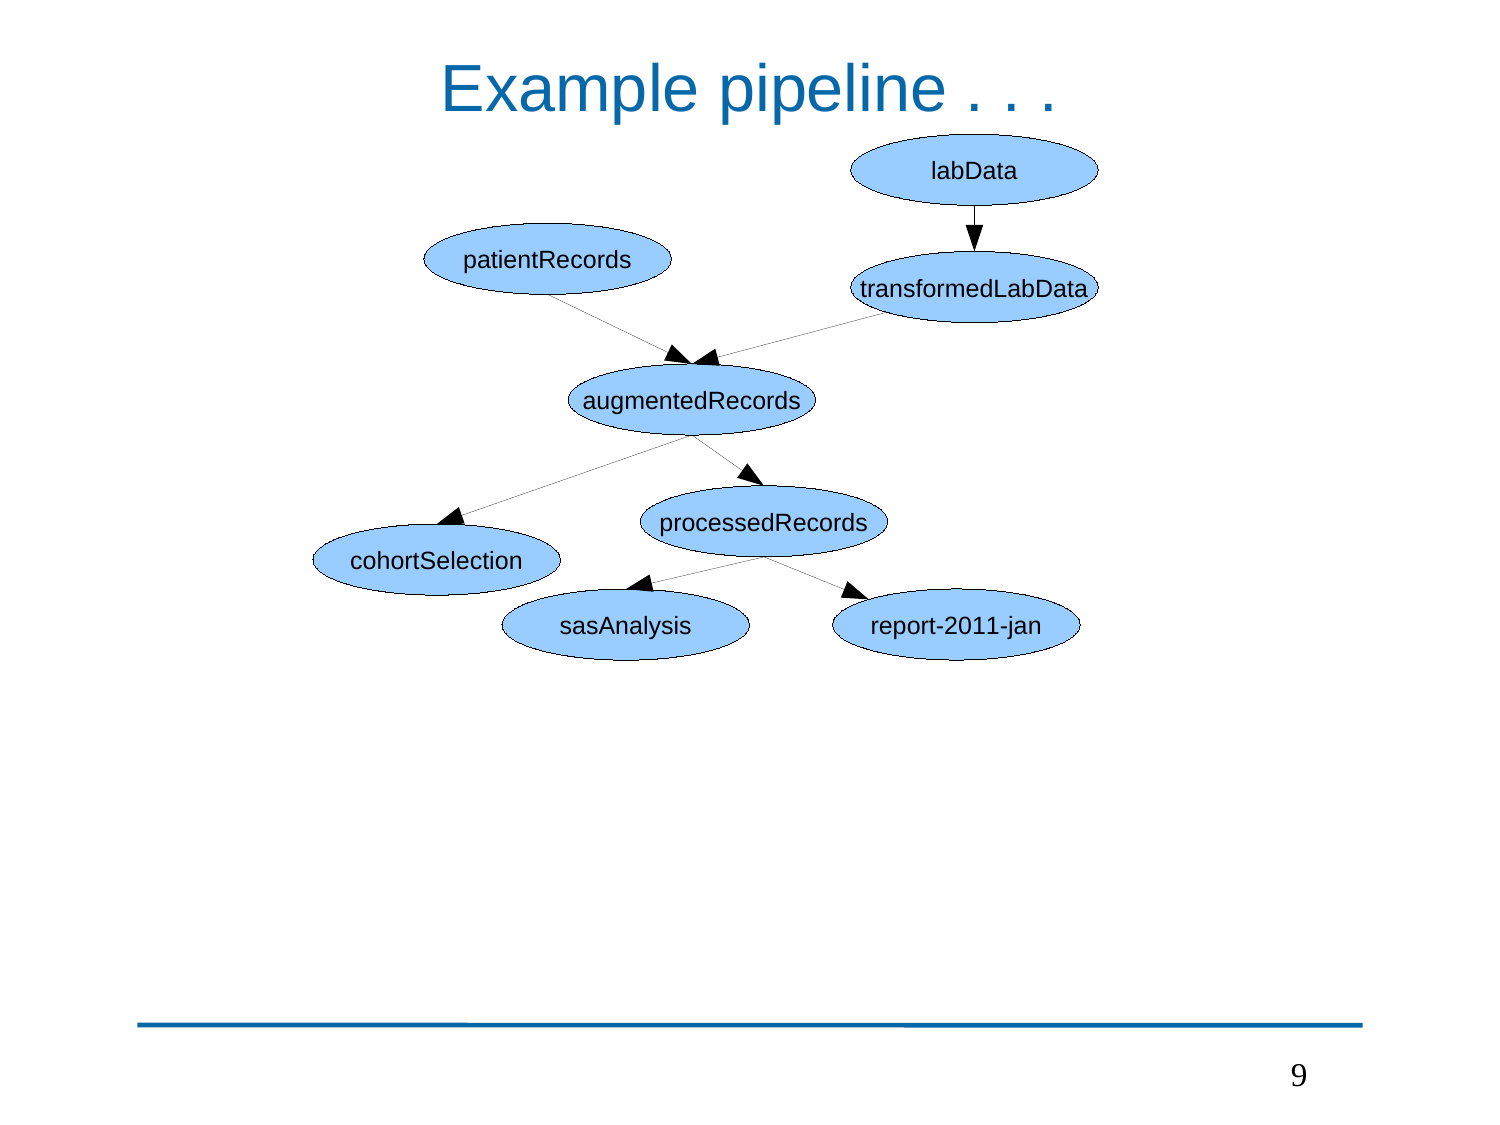

# Example pipeline . . .
labData
patientRecords
transformedLabData
augmentedRecords
processedRecords
cohortSelection
report-2011-jan
sasAnalysis
9